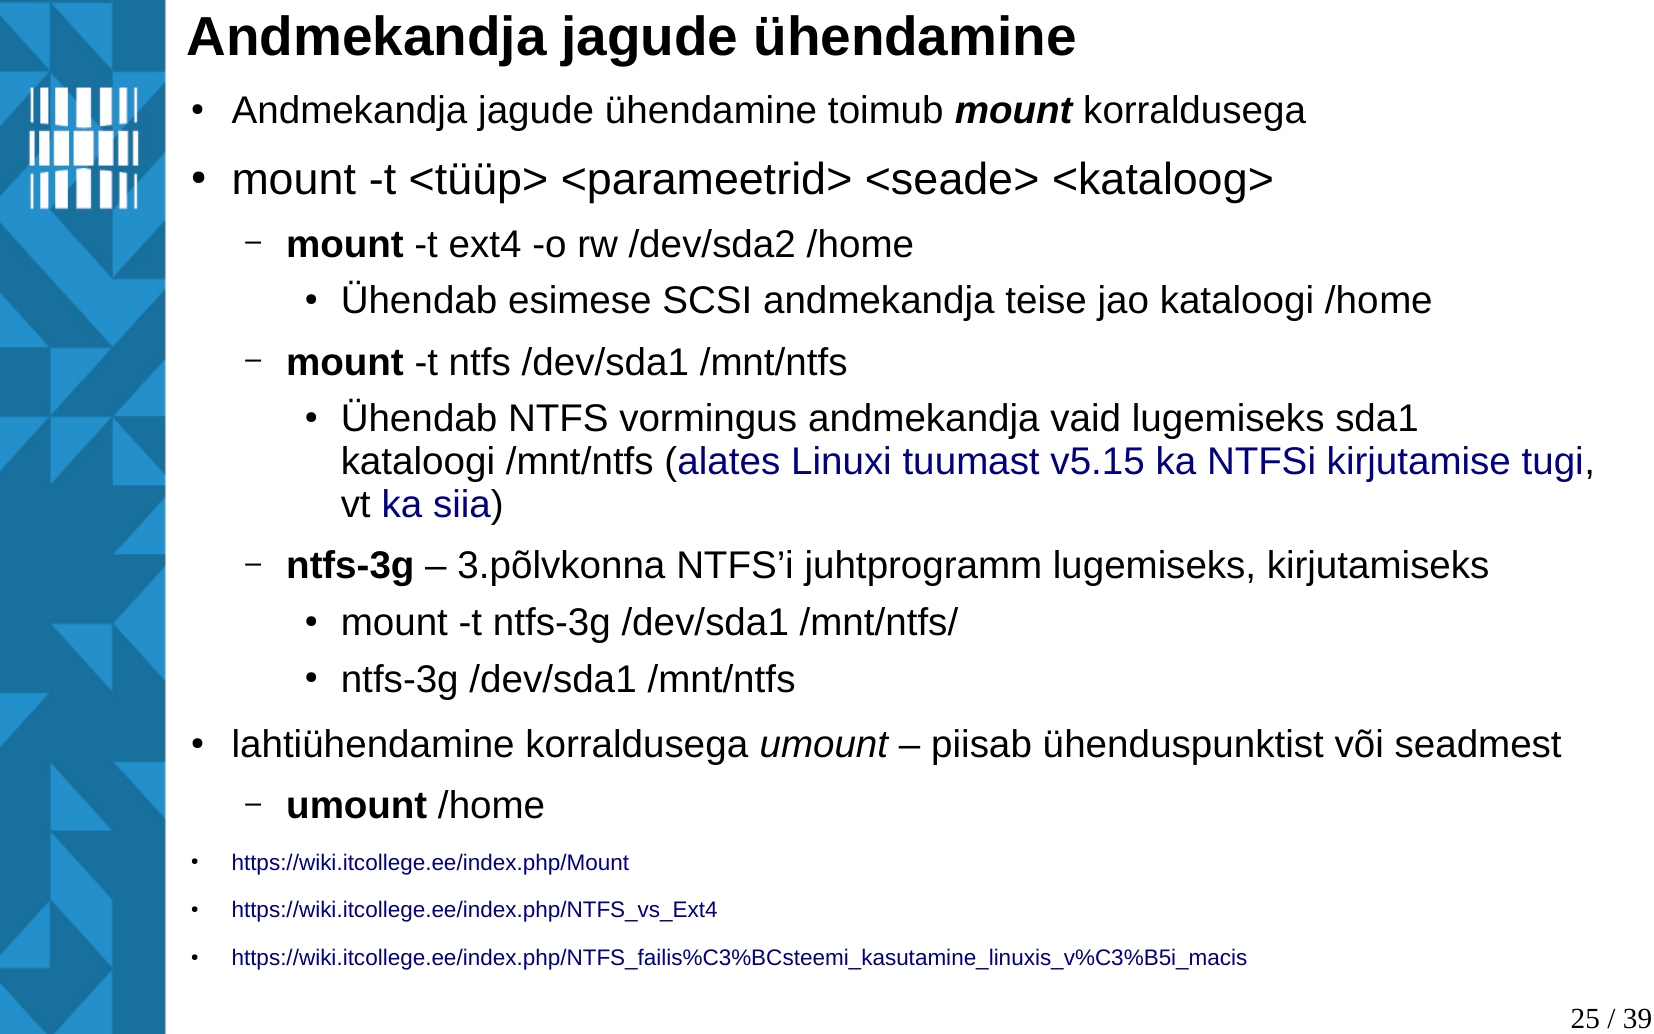

# Andmekandja jagude ühendamine
Andmekandja jagude ühendamine toimub mount korraldusega
mount -t <tüüp> <parameetrid> <seade> <kataloog>
mount -t ext4 -o rw /dev/sda2 /home
Ühendab esimese SCSI andmekandja teise jao kataloogi /home
mount -t ntfs /dev/sda1 /mnt/ntfs
Ühendab NTFS vormingus andmekandja vaid lugemiseks sda1 kataloogi /mnt/ntfs (alates Linuxi tuumast v5.15 ka NTFSi kirjutamise tugi, vt ka siia)
ntfs-3g – 3.põlvkonna NTFS’i juhtprogramm lugemiseks, kirjutamiseks
mount -t ntfs-3g /dev/sda1 /mnt/ntfs/
ntfs-3g /dev/sda1 /mnt/ntfs
lahtiühendamine korraldusega umount – piisab ühenduspunktist või seadmest
umount /home
https://wiki.itcollege.ee/index.php/Mount
https://wiki.itcollege.ee/index.php/NTFS_vs_Ext4
https://wiki.itcollege.ee/index.php/NTFS_failis%C3%BCsteemi_kasutamine_linuxis_v%C3%B5i_macis
25